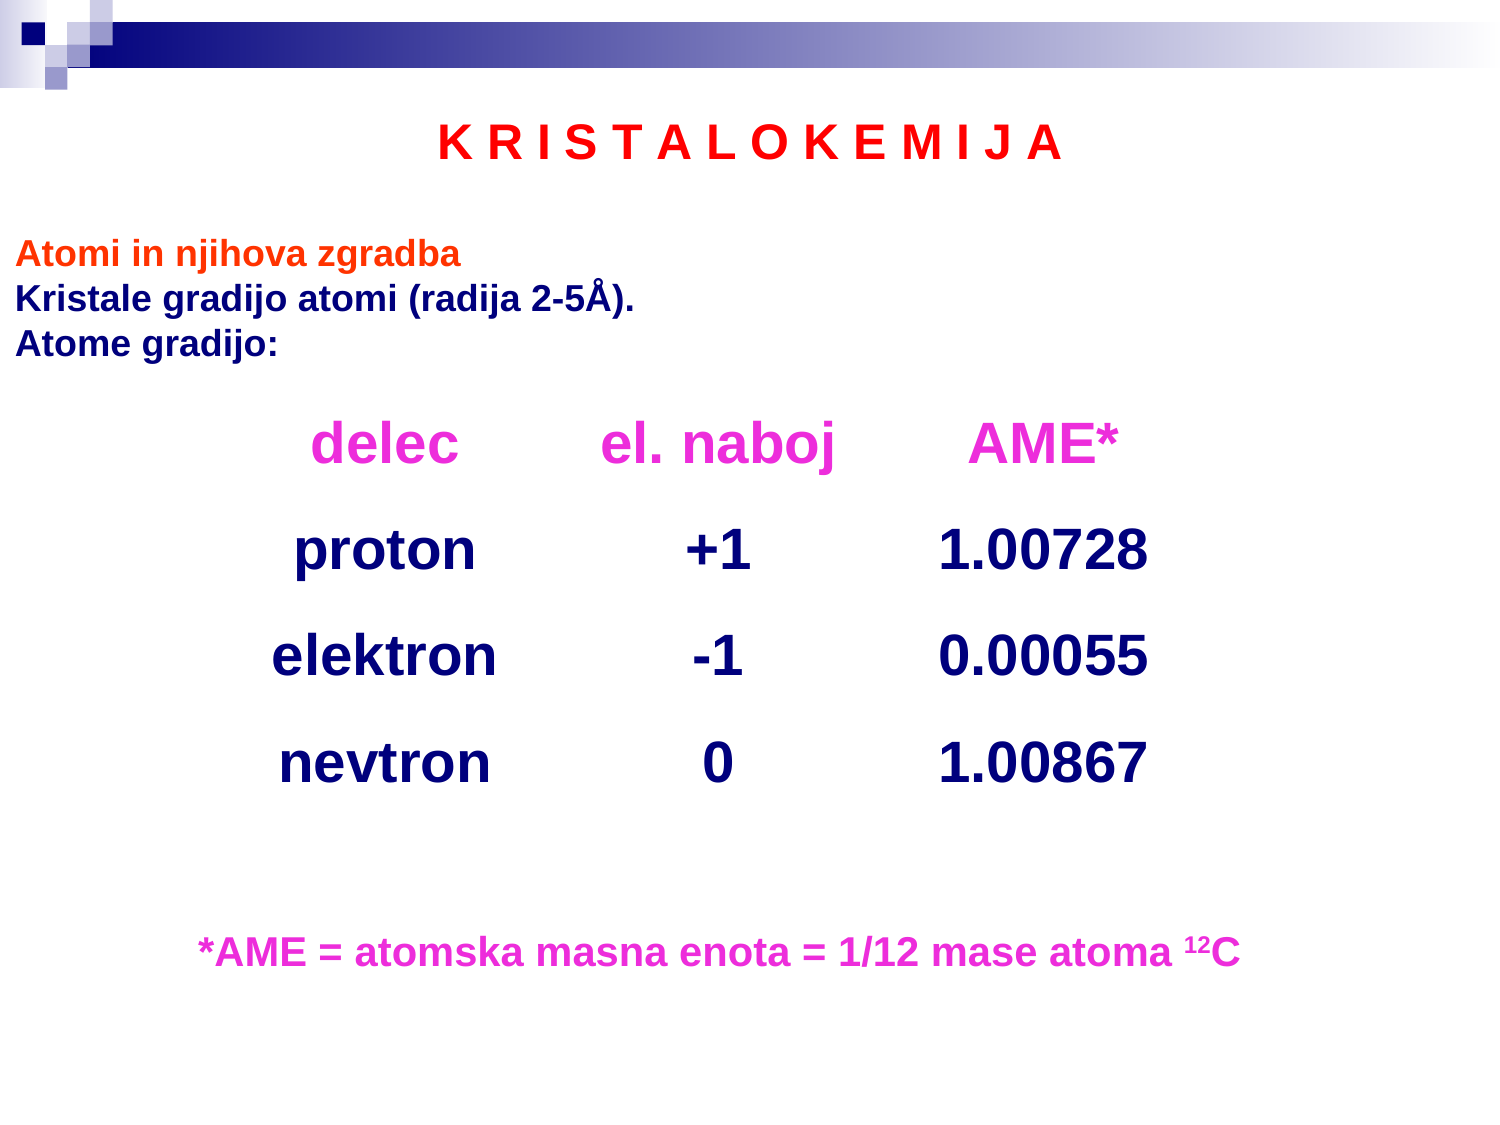

K R I S T A L O K E M I J A
Atomi in njihova zgradba
Kristale gradijo atomi (radija 2-5Å).
Atome gradijo:
| delec | el. naboj | AME\* |
| --- | --- | --- |
| proton | +1 | 1.00728 |
| elektron | -1 | 0.00055 |
| nevtron | 0 | 1.00867 |
*AME = atomska masna enota = 1/12 mase atoma 12C